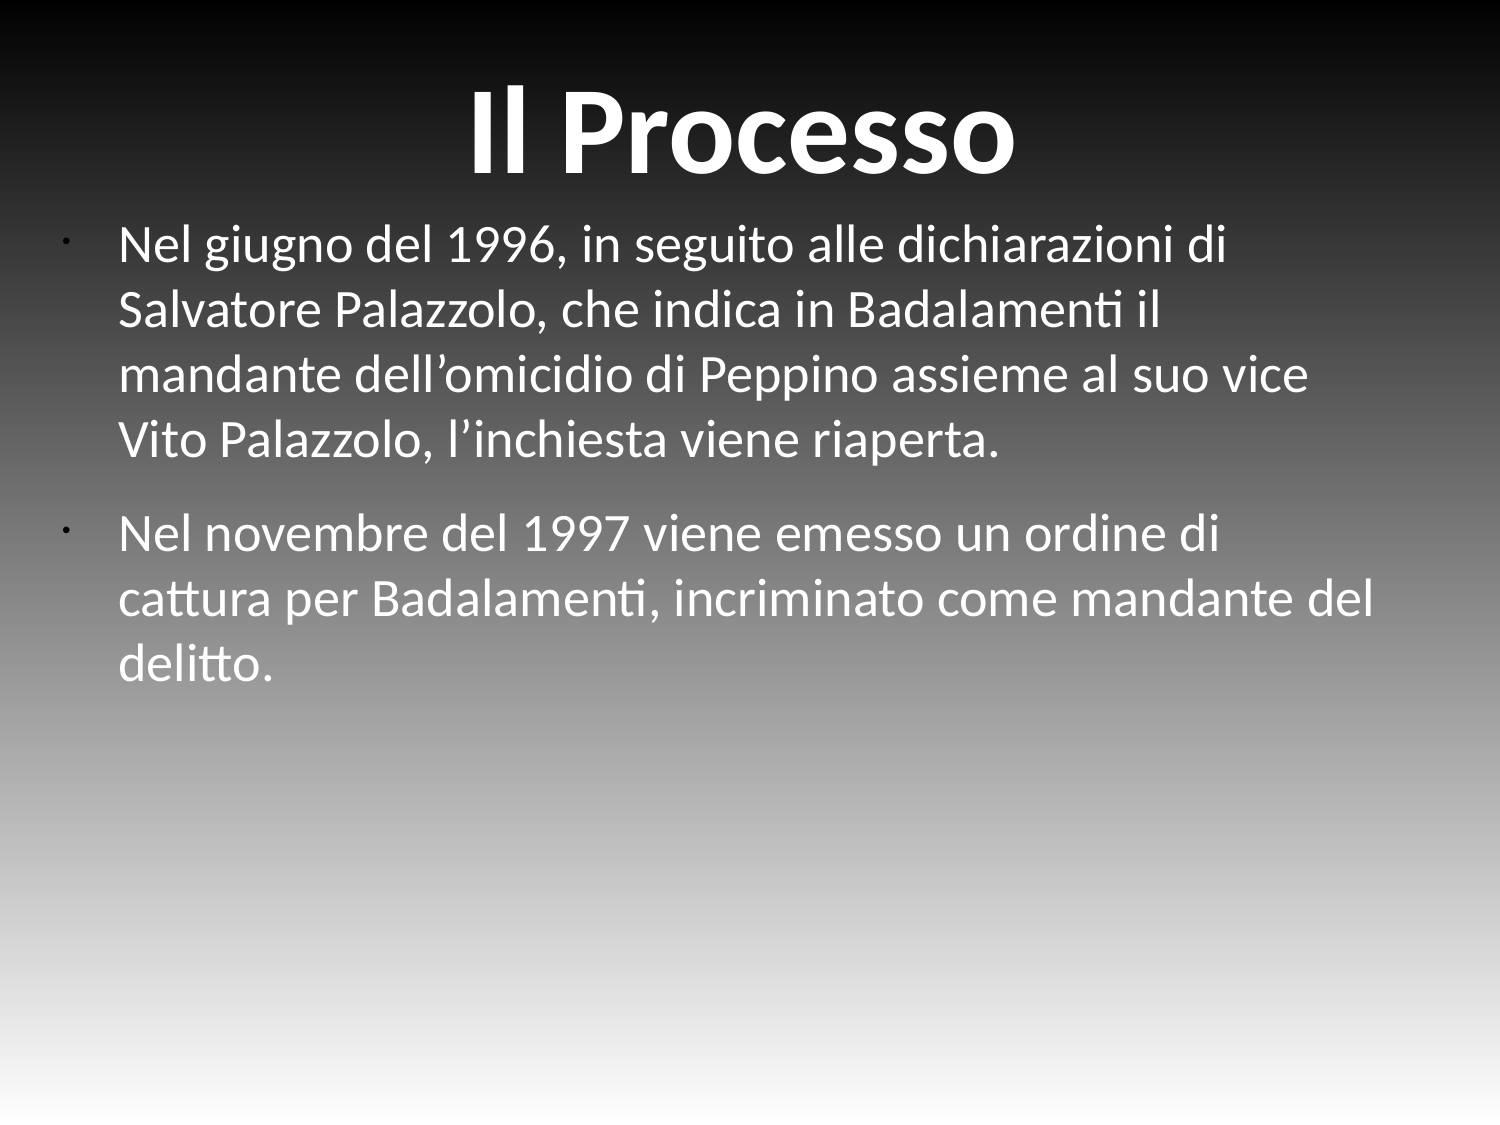

# Il Processo
Nel giugno del 1996, in seguito alle dichiarazioni di Salvatore Palazzolo, che indica in Badalamenti il mandante dell’omicidio di Peppino assieme al suo vice Vito Palazzolo, l’inchiesta viene riaperta.
Nel novembre del 1997 viene emesso un ordine di cattura per Badalamenti, incriminato come mandante del delitto.